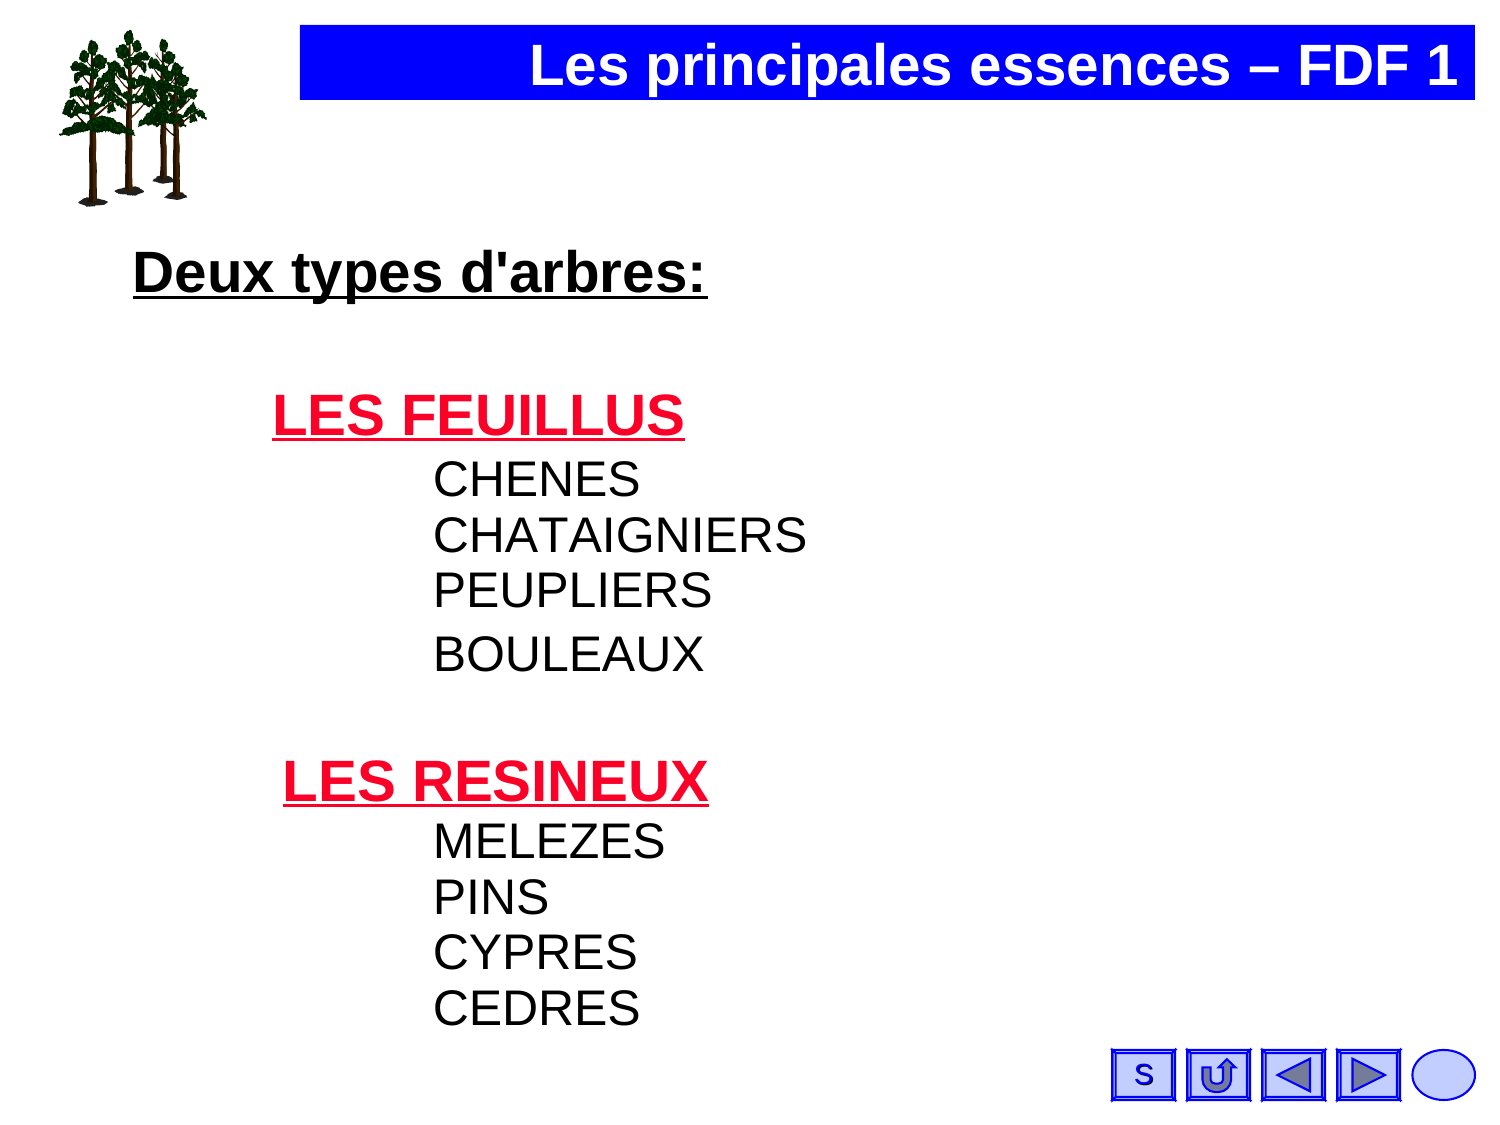

Les principales essences – FDF 1
Deux types d'arbres:
	 LES FEUILLUS
 			CHENES
 			CHATAIGNIERS
			PEUPLIERS
			BOULEAUX
		LES RESINEUX
			MELEZES
			PINS
			CYPRES
			CEDRES